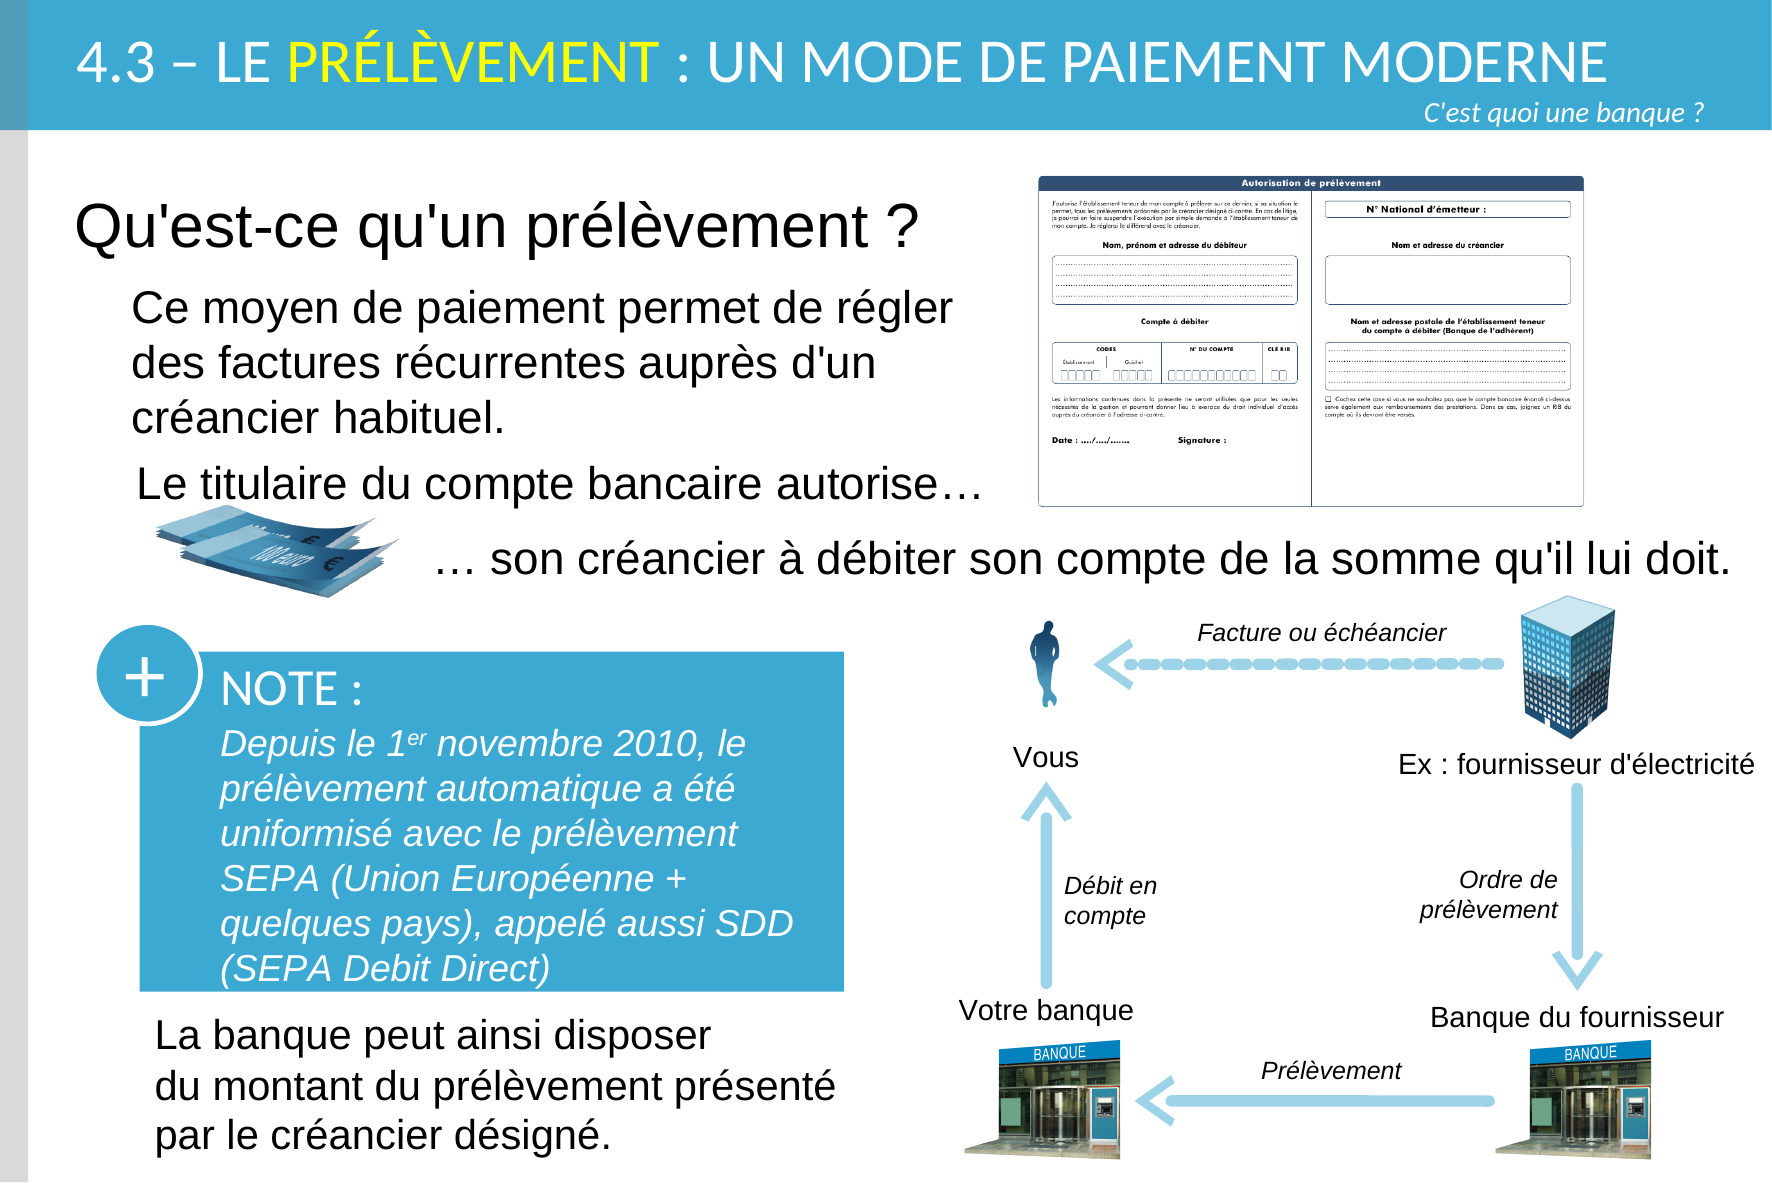

# 4.3 – LE PRÉLÈVEMENT : UN MODE DE PAIEMENT MODERNE
Qu'est-ce qu'un prélèvement ?
Ce moyen de paiement permet de régler des factures récurrentes auprès d'un créancier habituel.
Le titulaire du compte bancaire autorise…
… son créancier à débiter son compte de la somme qu'il lui doit.
Ex : fournisseur d'électricité
Facture ou échéancier
Vous
+
NOTE :
Depuis le 1er novembre 2010, le prélèvement automatique a été uniformisé avec le prélèvement SEPA (Union Européenne + quelques pays), appelé aussi SDD (SEPA Debit Direct)
Débit en compte
Ordre de prélèvement
Votre banque
Banque du fournisseur
La banque peut ainsi disposer
du montant du prélèvement présenté
par le créancier désigné.
Prélèvement